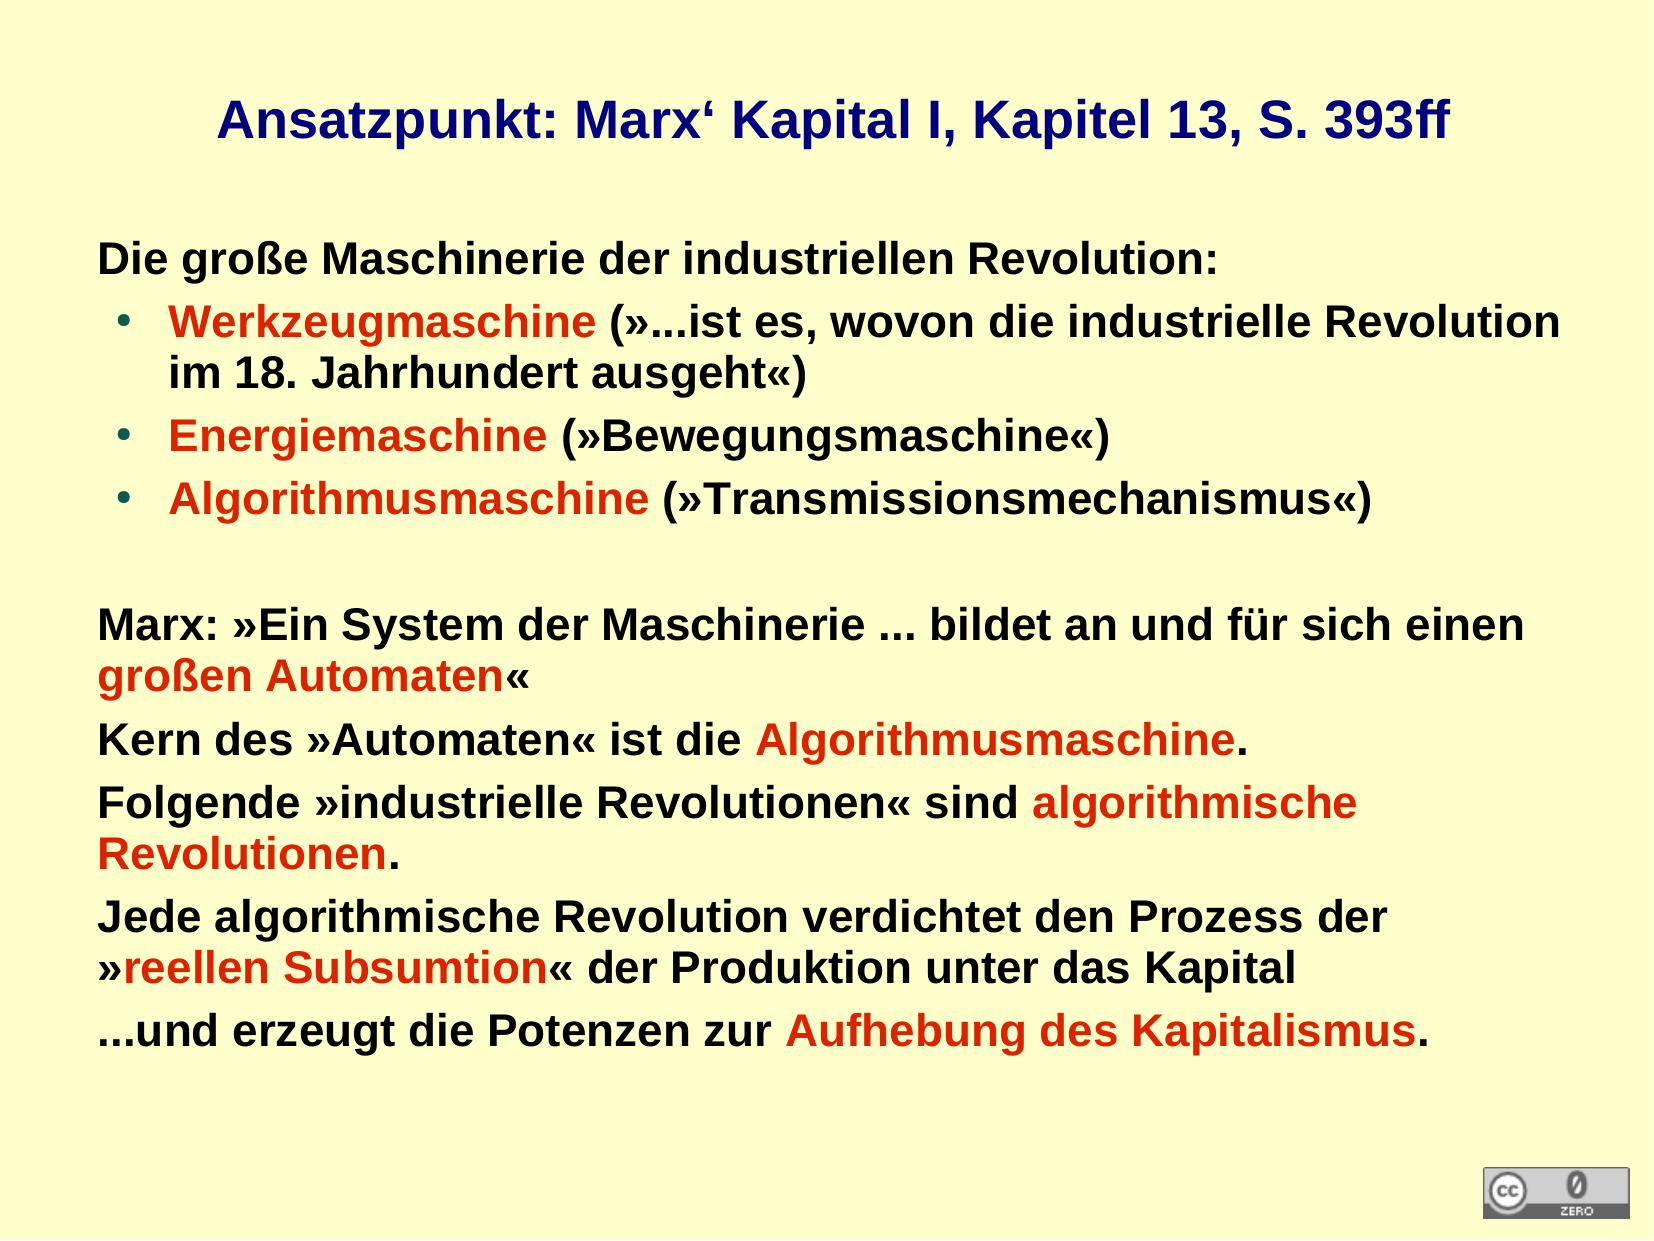

# Ansatzpunkt: Marx‘ Kapital I, Kapitel 13, S. 393ff
Die große Maschinerie der industriellen Revolution:
Werkzeugmaschine (»...ist es, wovon die industrielle Revolution im 18. Jahrhundert ausgeht«)
Energiemaschine (»Bewegungsmaschine«)
Algorithmusmaschine (»Transmissionsmechanismus«)
Marx: »Ein System der Maschinerie ... bildet an und für sich einen großen Automaten«
Kern des »Automaten« ist die Algorithmusmaschine.
Folgende »industrielle Revolutionen« sind algorithmische Revolutionen.
Jede algorithmische Revolution verdichtet den Prozess der »reellen Subsumtion« der Produktion unter das Kapital
...und erzeugt die Potenzen zur Aufhebung des Kapitalismus.